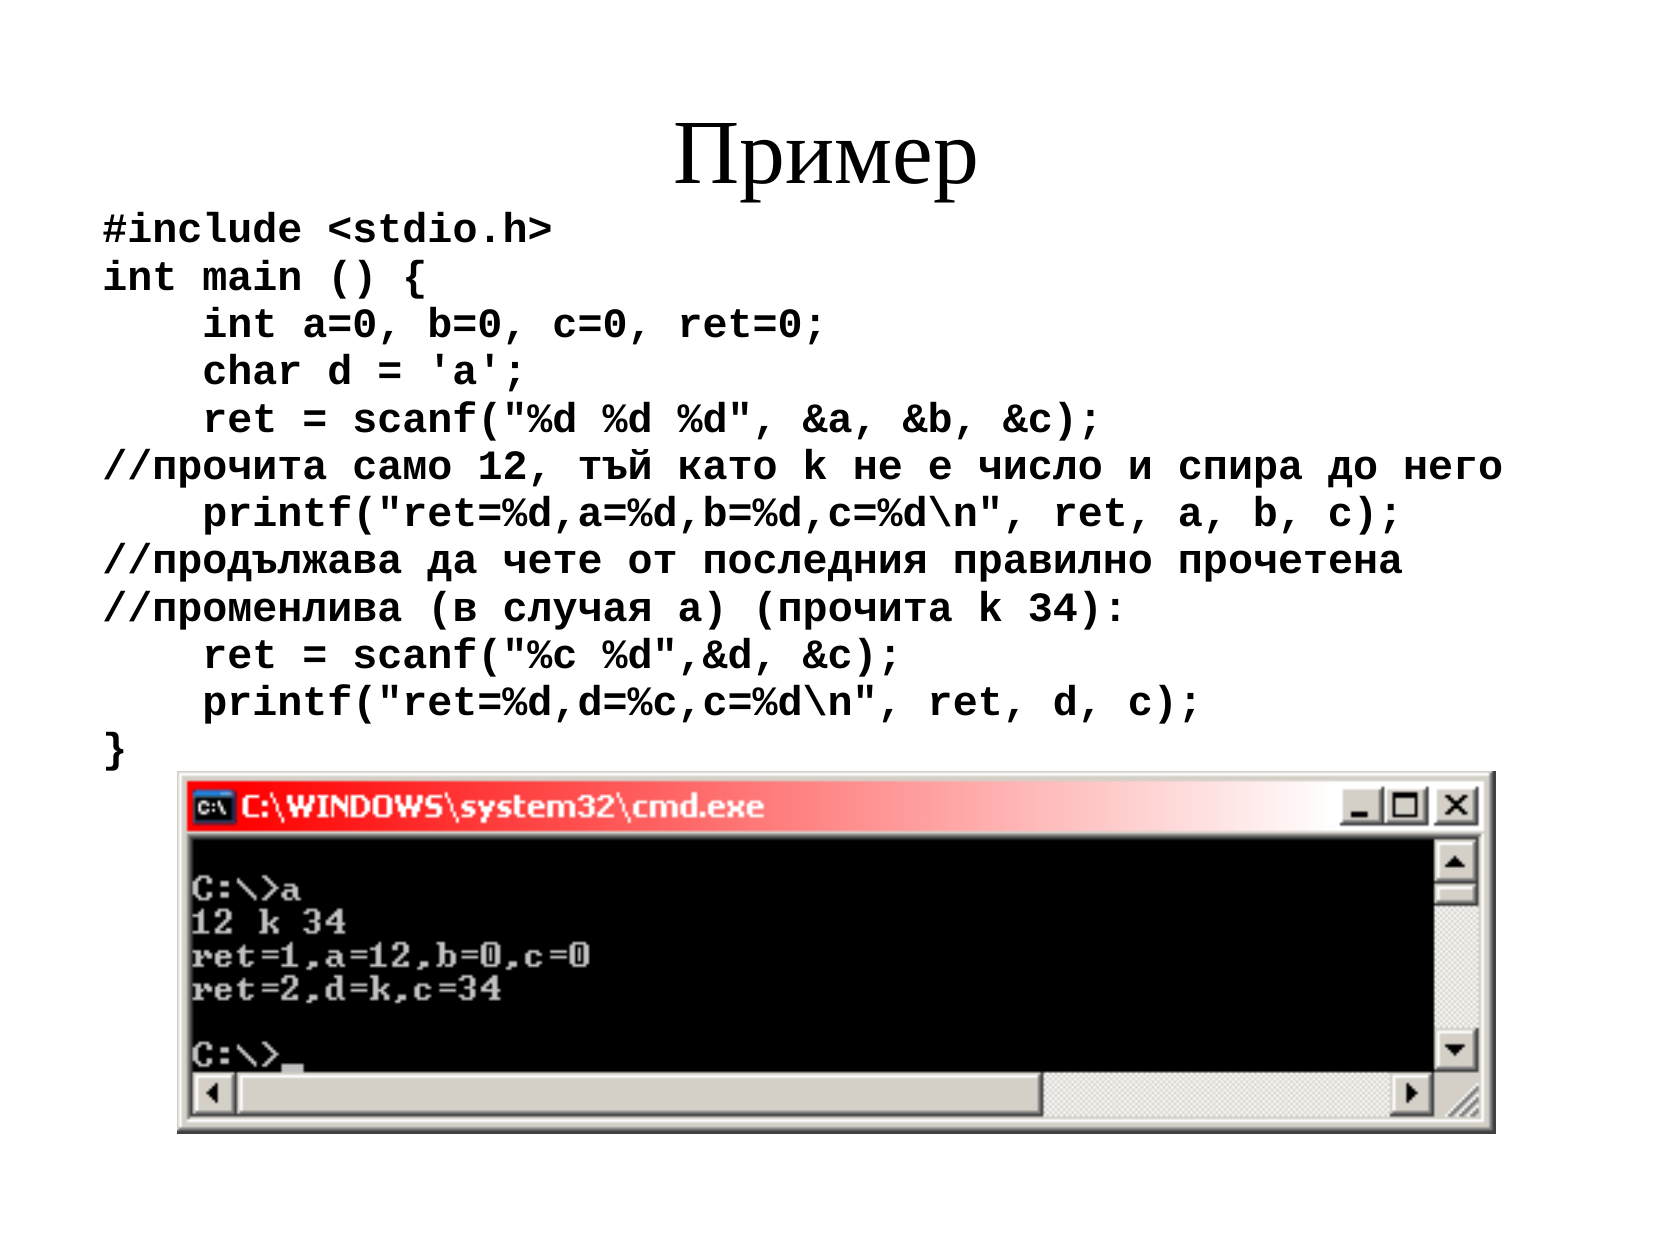

# Пример
#include <stdio.h>
int main () {
 int a=0, b=0, c=0, ret=0;
	 char d = 'a';
 ret = scanf("%d %d %d", &a, &b, &c);
//прочита само 12, тъй като k не е число и спира до него
 printf("ret=%d,a=%d,b=%d,c=%d\n", ret, a, b, c);
//продължава да чете от последния правилно прочетена
//променлива (в случая a) (прочита k 34):
 ret = scanf("%c %d",&d, &c);
 printf("ret=%d,d=%c,c=%d\n", ret, d, c);
}